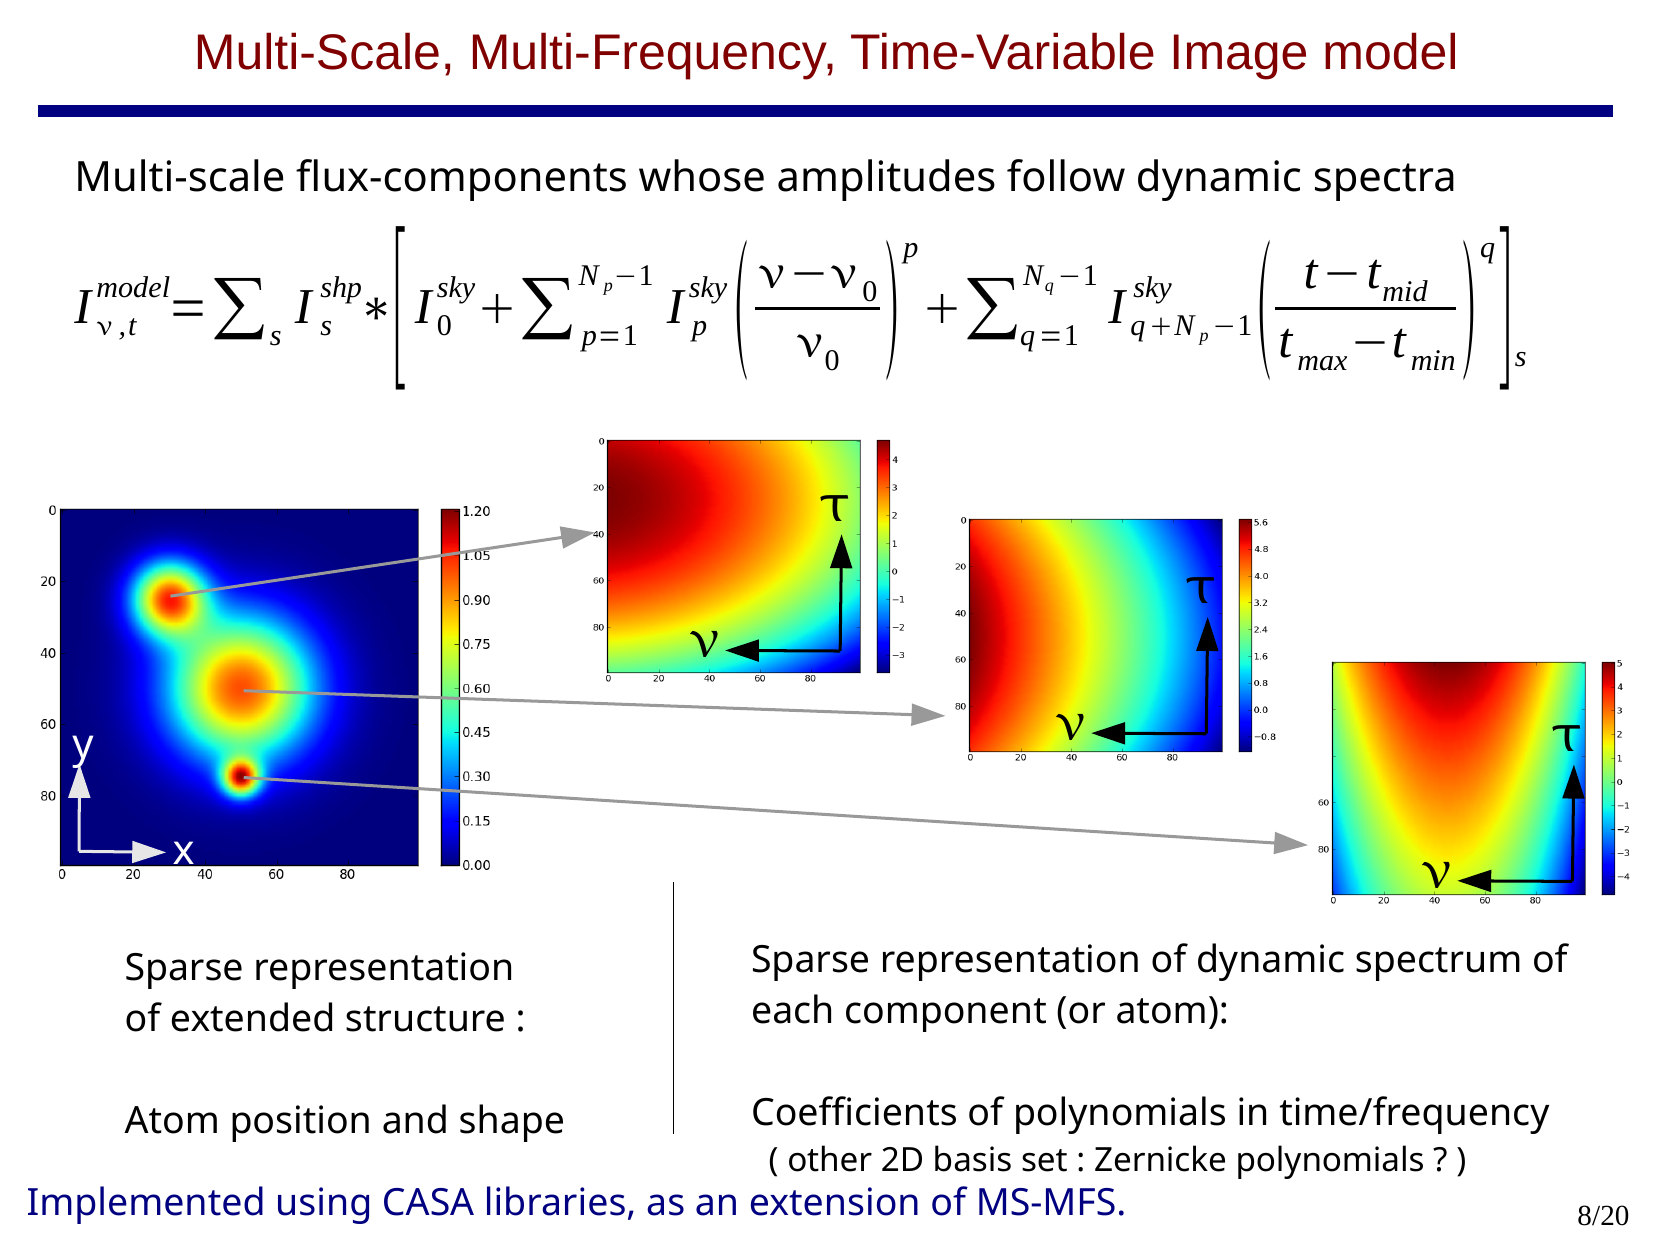

# Multi-Scale, Multi-Frequency, Time-Variable Image model
Multi-scale flux-components whose amplitudes follow dynamic spectra
y
x
Sparse representation of dynamic spectrum of each component (or atom):
Coefficients of polynomials in time/frequency
 ( other 2D basis set : Zernicke polynomials ? )
Sparse representation
of extended structure :
Atom position and shape
Implemented using CASA libraries, as an extension of MS-MFS.
8